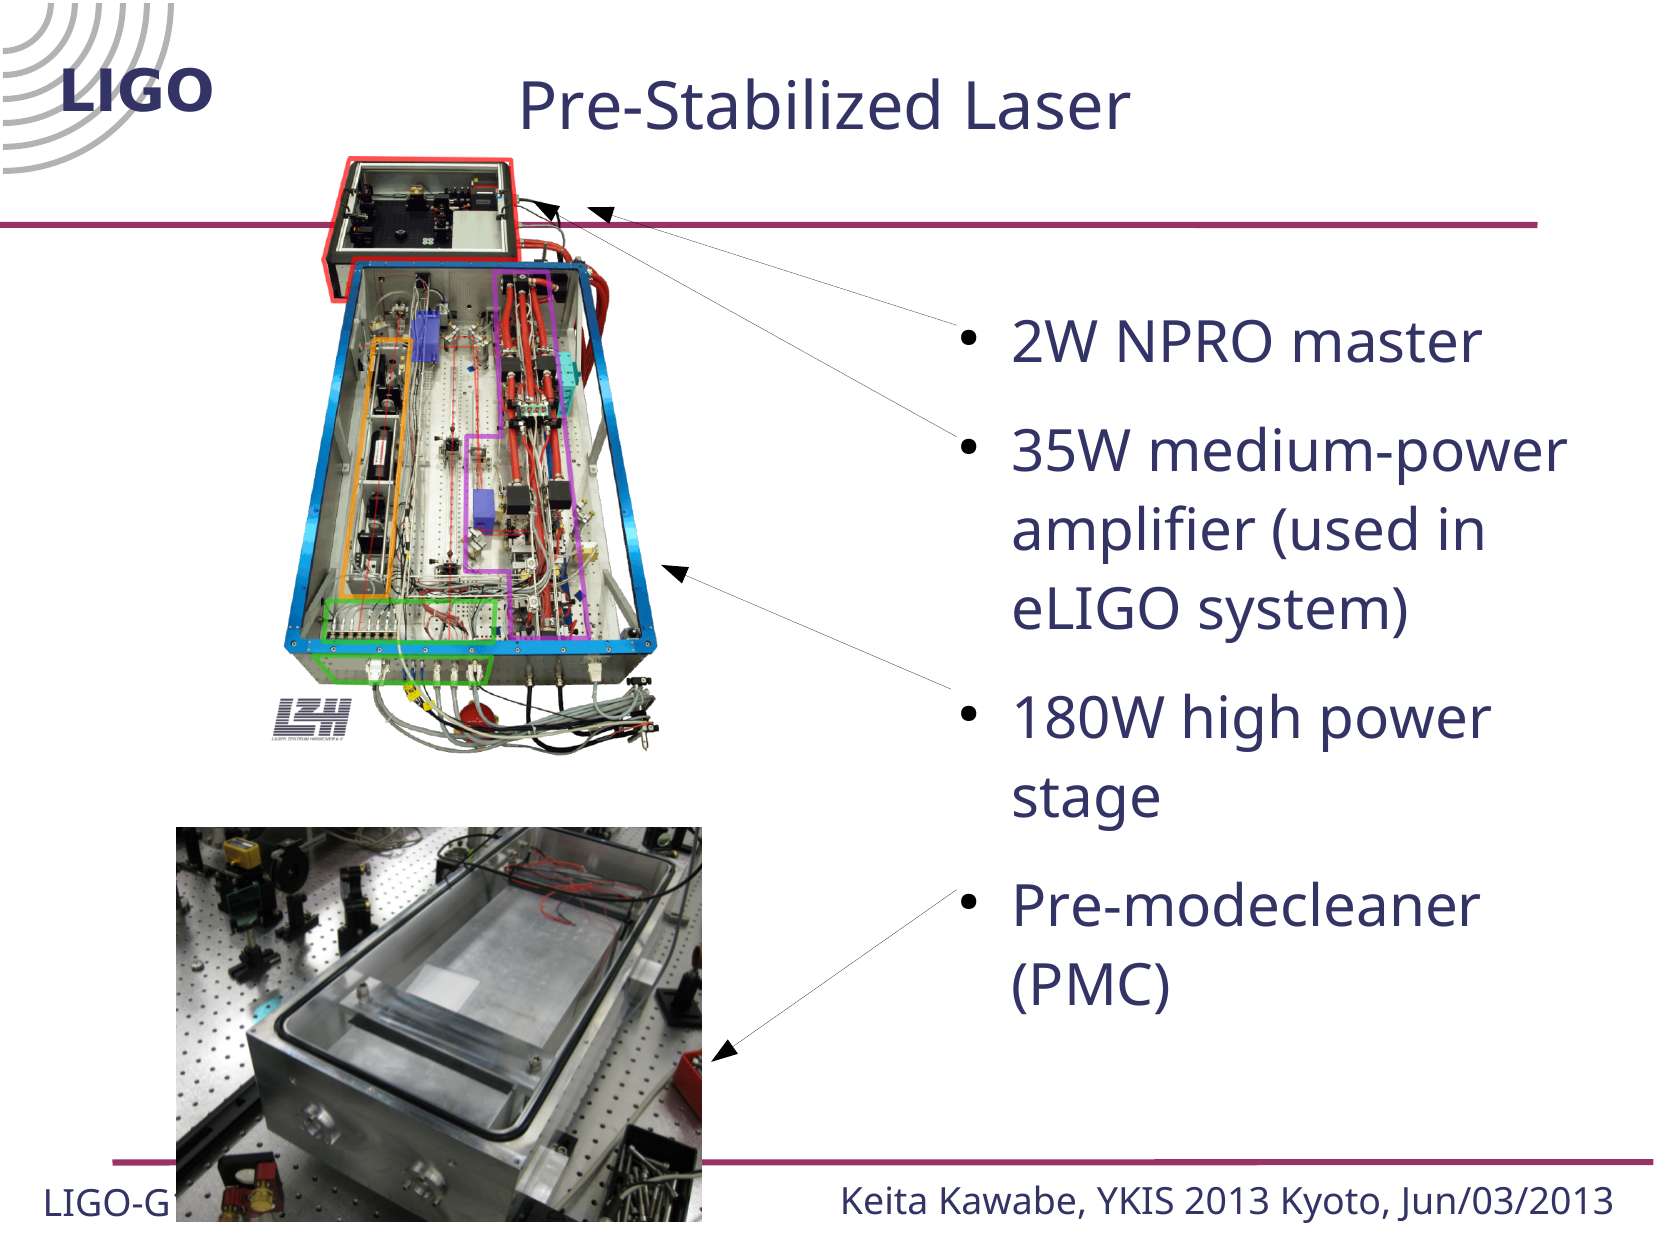

# Pre-Stabilized Laser
2W NPRO master
35W medium-power amplifier (used in eLIGO system)
180W high power stage
Pre-modecleaner (PMC)